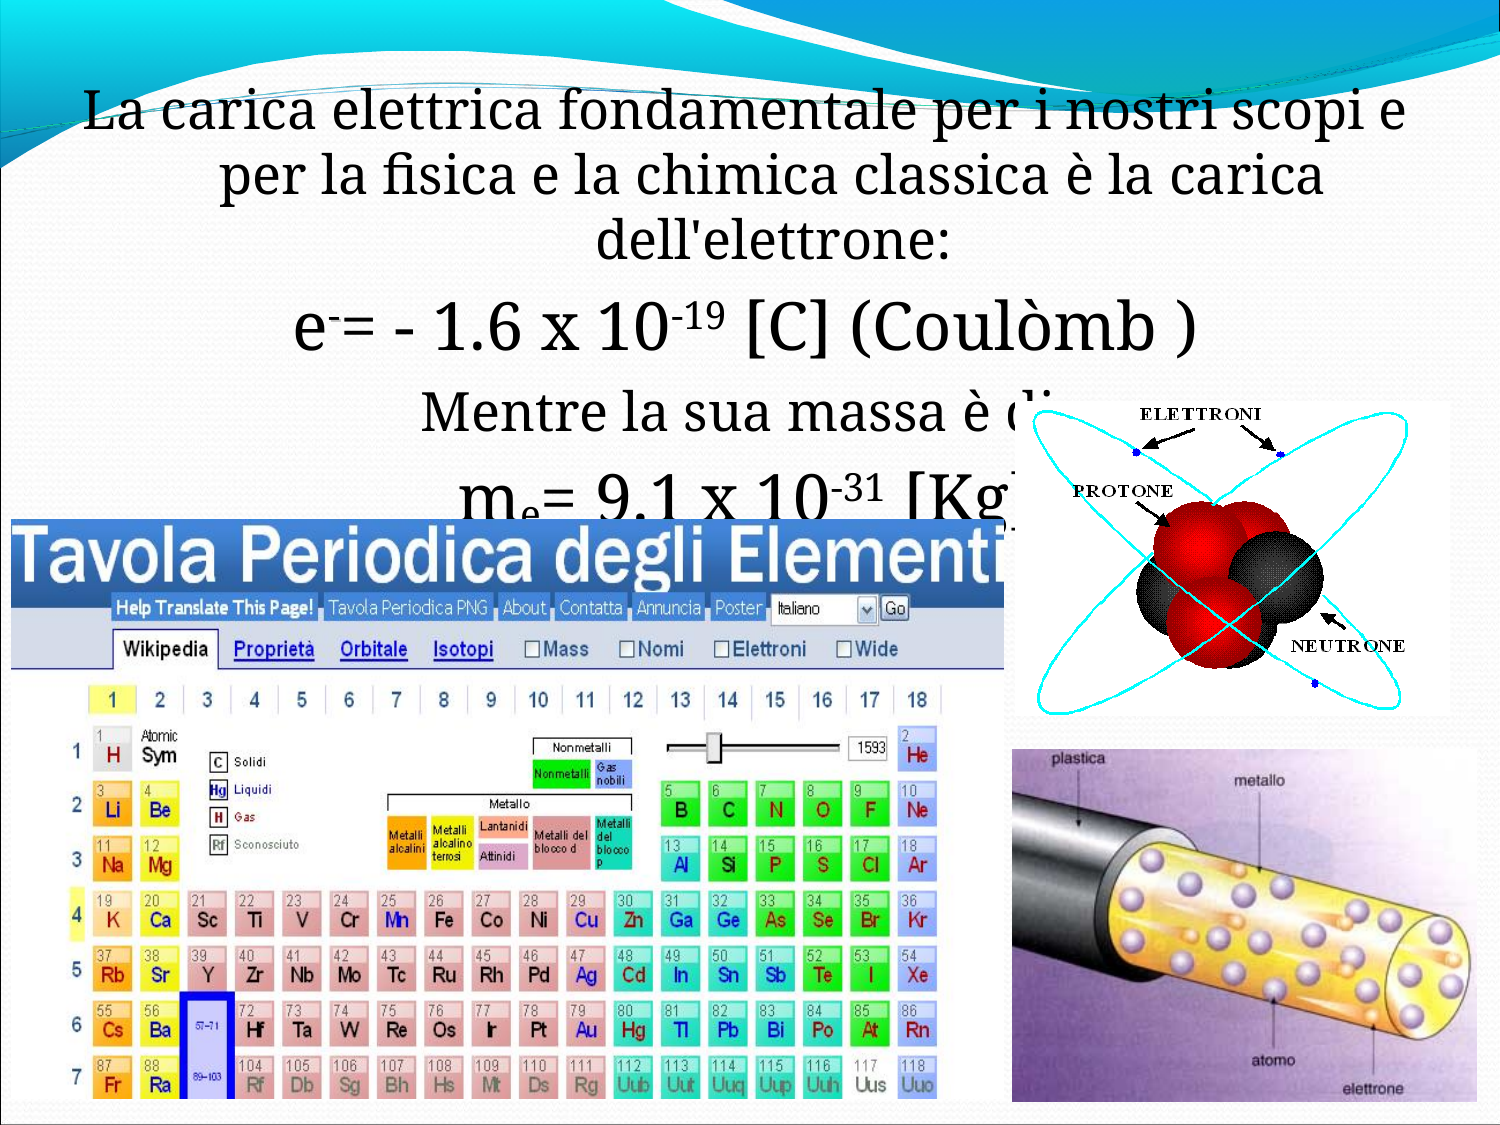

# La carica elettrica fondamentale per i nostri scopi e per la fisica e la chimica classica è la carica dell'elettrone:
e-= - 1.6 x 10-19 [C] (Coulòmb )
Mentre la sua massa è di
me= 9.1 x 10-31 [Kg]